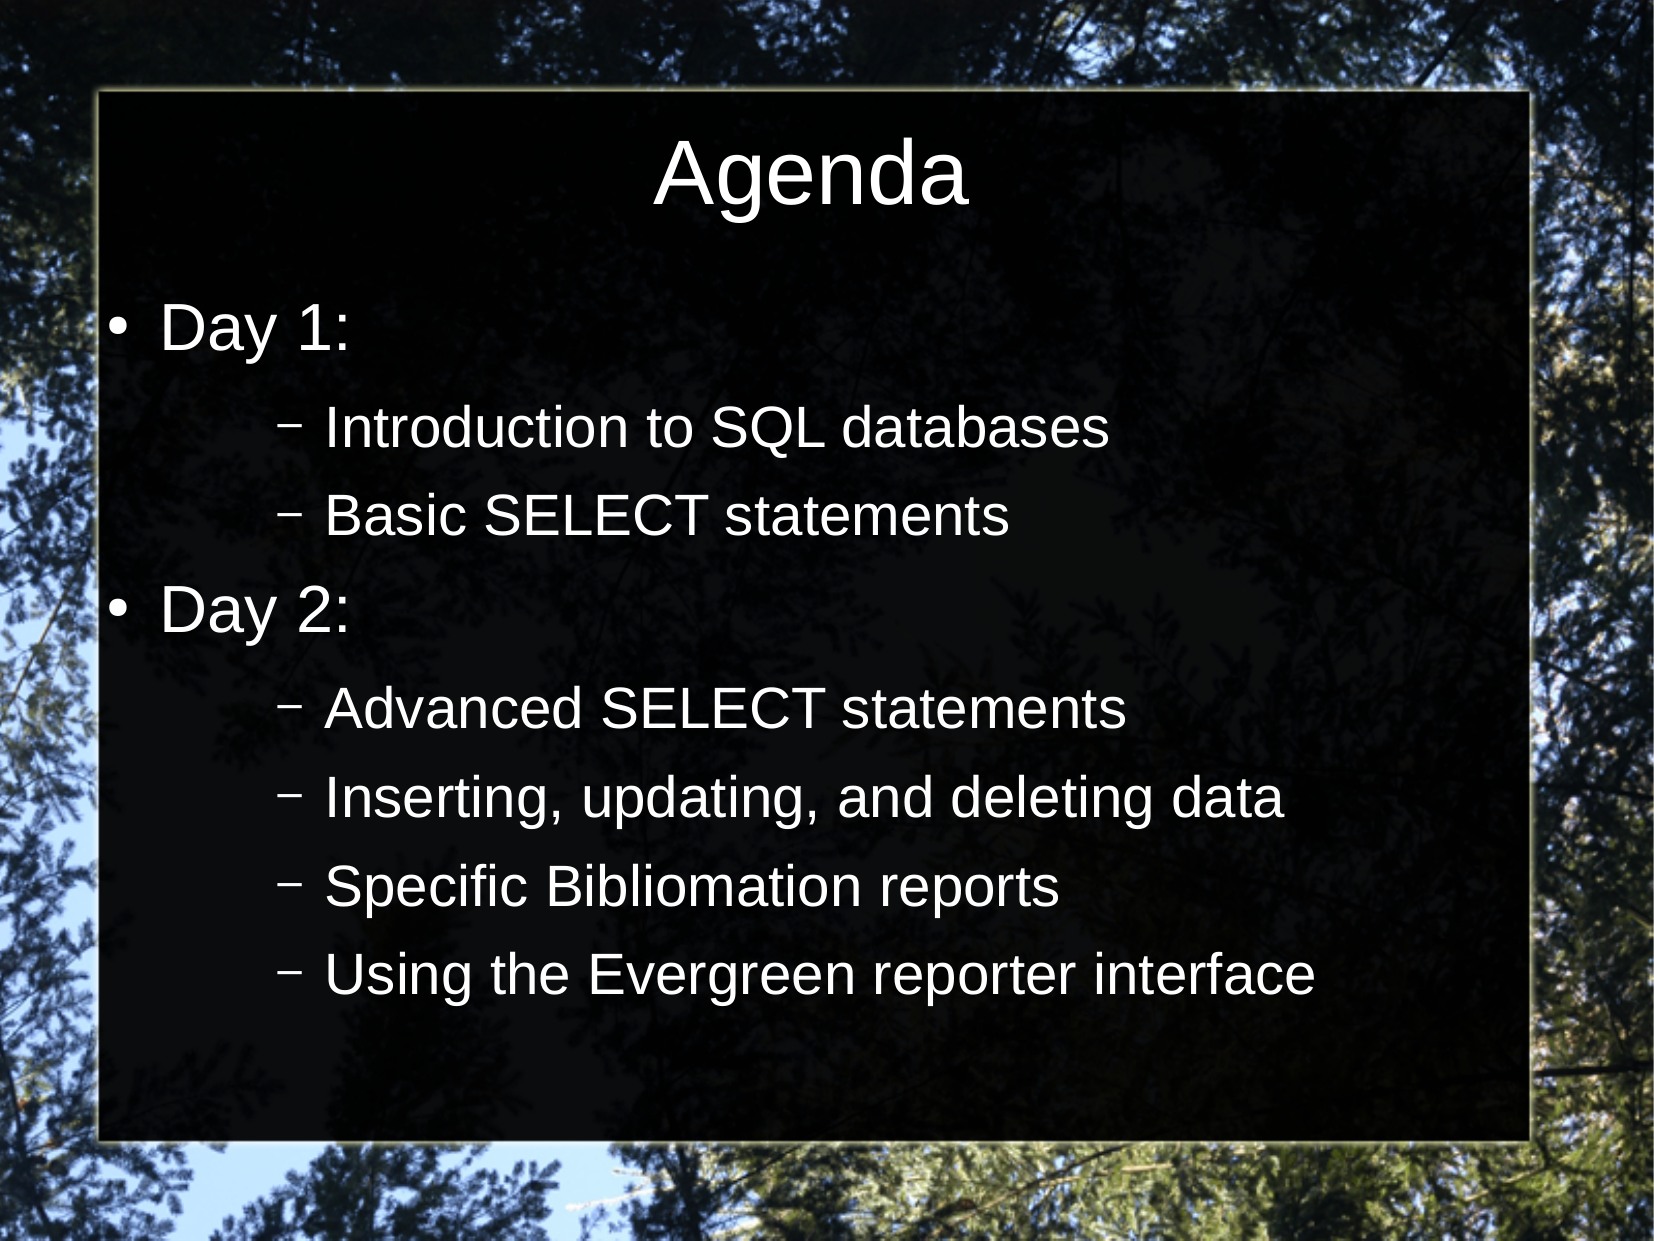

# Agenda
Day 1:
Introduction to SQL databases
Basic SELECT statements
Day 2:
Advanced SELECT statements
Inserting, updating, and deleting data
Specific Bibliomation reports
Using the Evergreen reporter interface